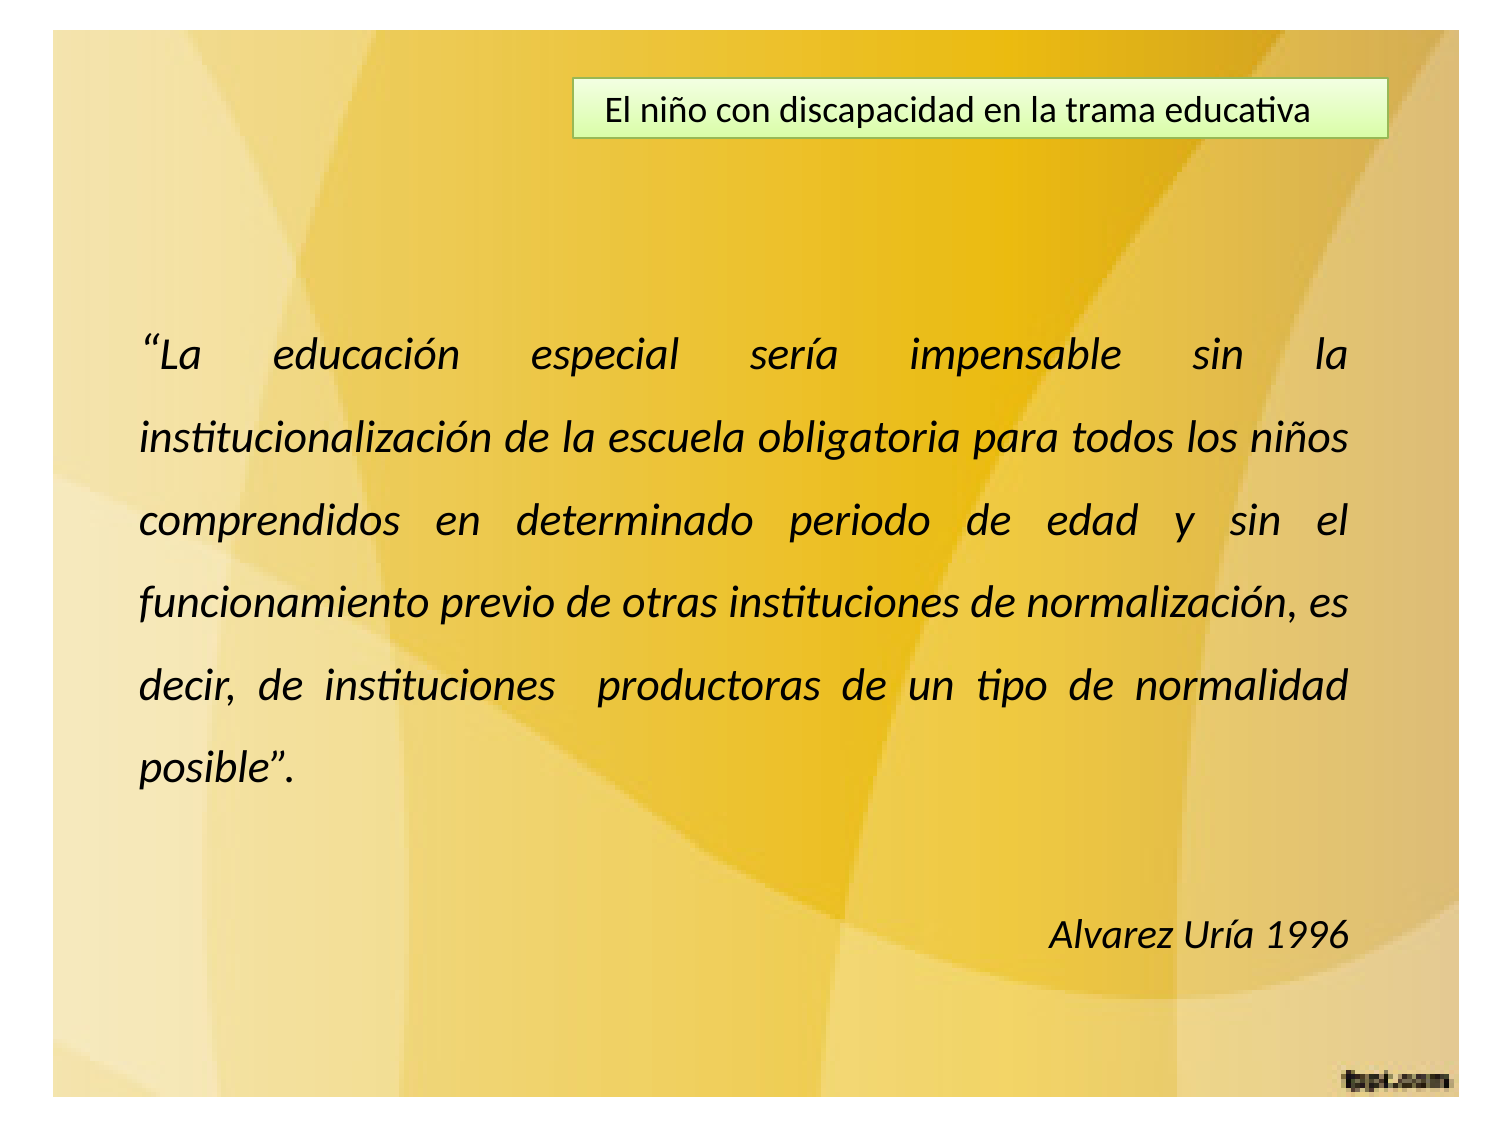

#
 El niño con discapacidad en la trama educativa
“La educación especial sería impensable sin la institucionalización de la escuela obligatoria para todos los niños comprendidos en determinado periodo de edad y sin el funcionamiento previo de otras instituciones de normalización, es decir, de instituciones productoras de un tipo de normalidad posible”.
 Alvarez Uría 1996